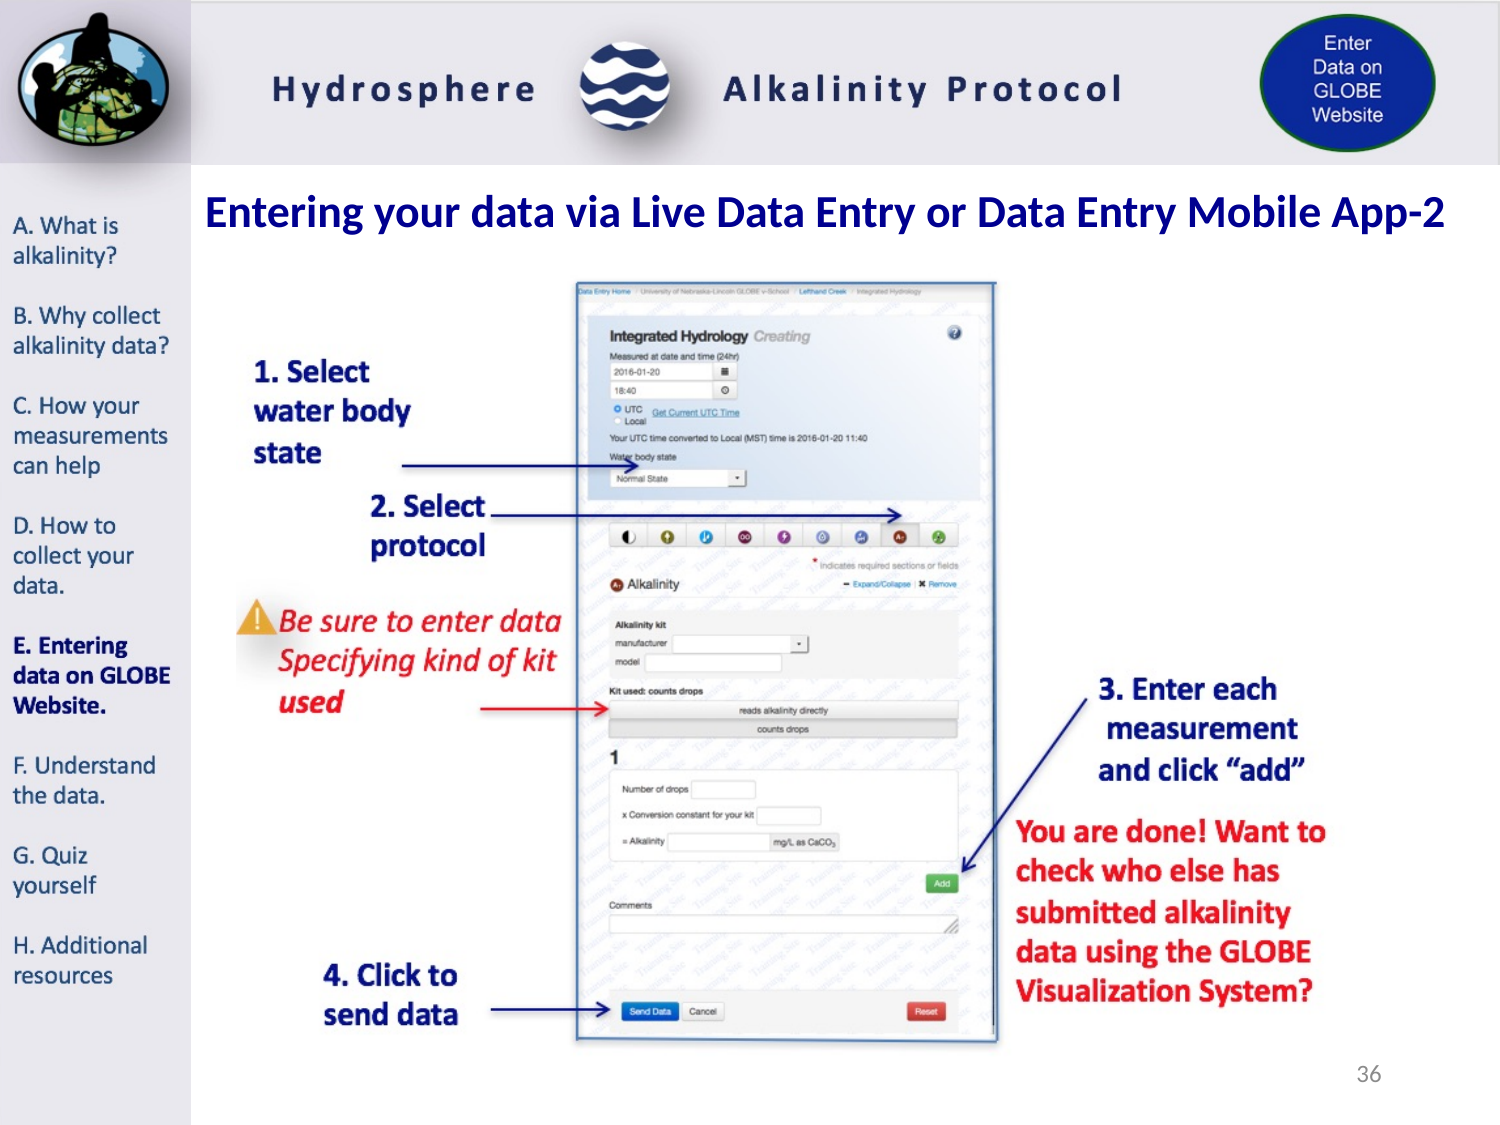

# Entering your data via Live Data Entry or Data Entry Mobile App-2